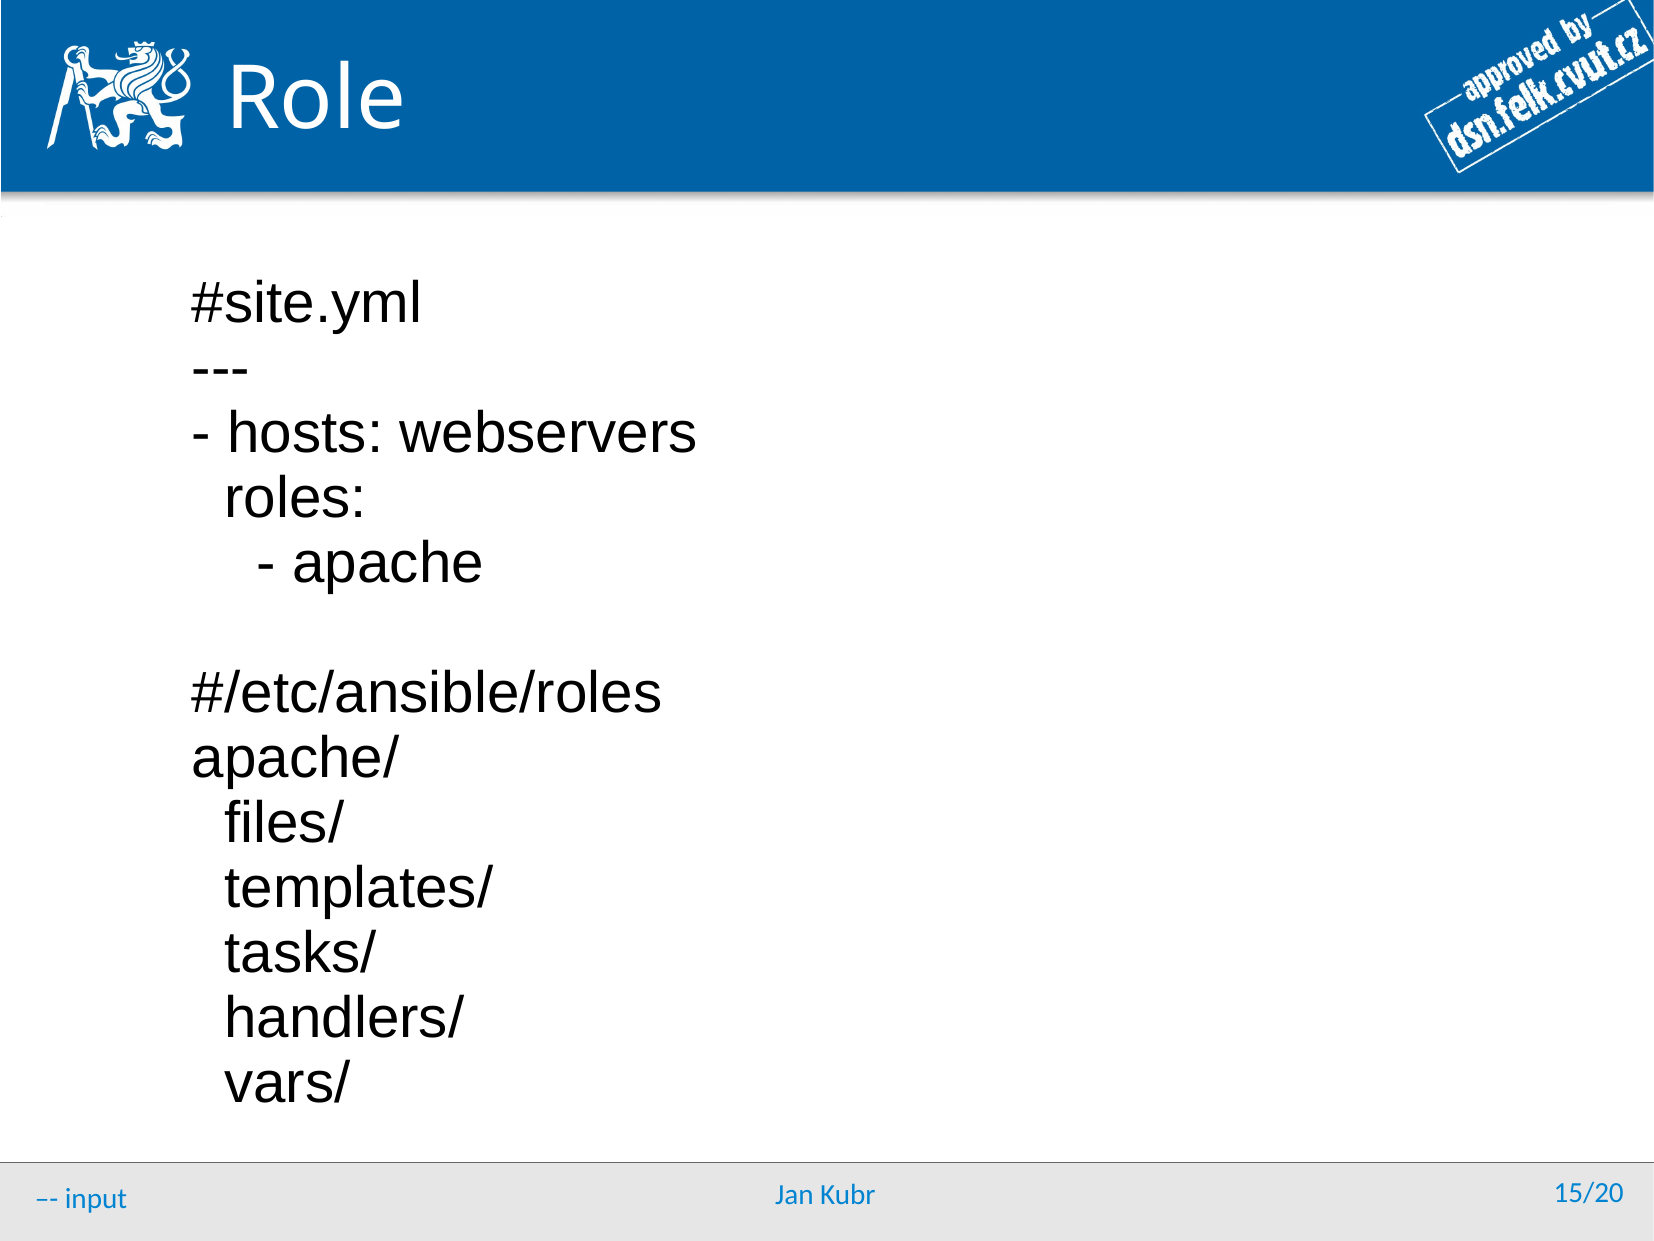

# Role
#site.yml
---
- hosts: webservers
 roles:
 - apache
#/etc/ansible/roles
apache/
 files/
 templates/
 tasks/
 handlers/
 vars/
15
Jan Kubr
02/2006